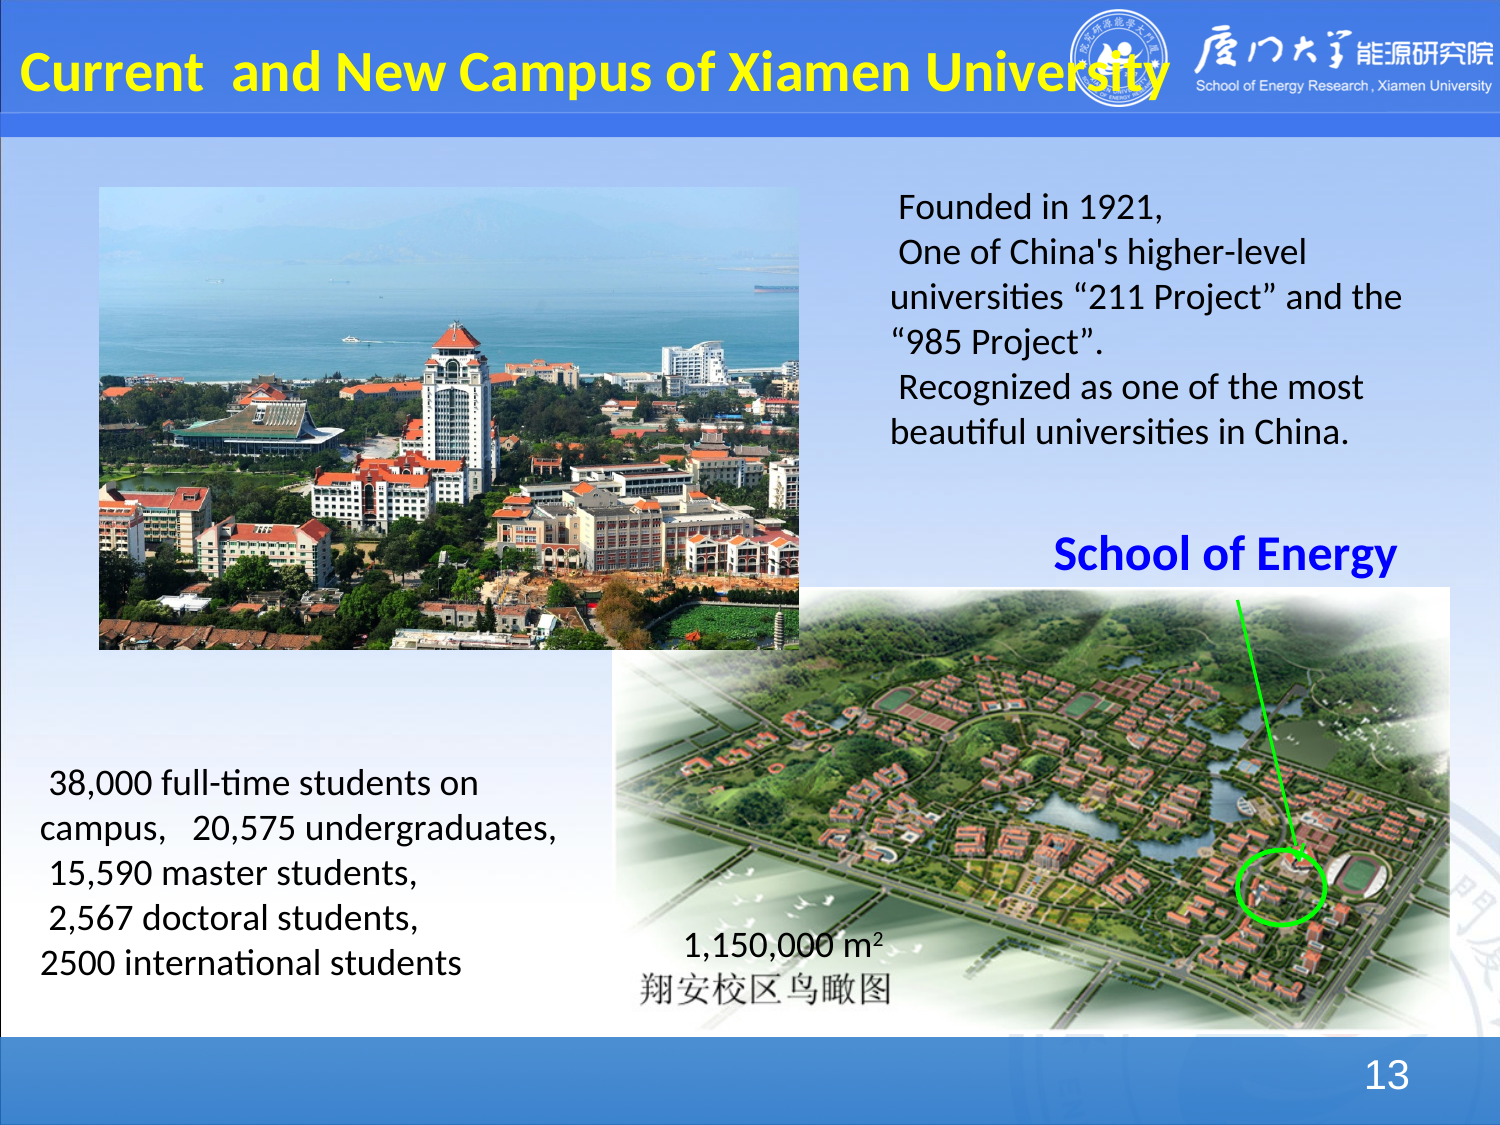

Current and New Campus of Xiamen University
 Founded in 1921,
 One of China's higher-level universities “211 Project” and the “985 Project”.
 Recognized as one of the most beautiful universities in China.
School of Energy
 38,000 full-time students on campus, 20,575 undergraduates,
 15,590 master students,
 2,567 doctoral students,
2500 international students
1,150,000 m2